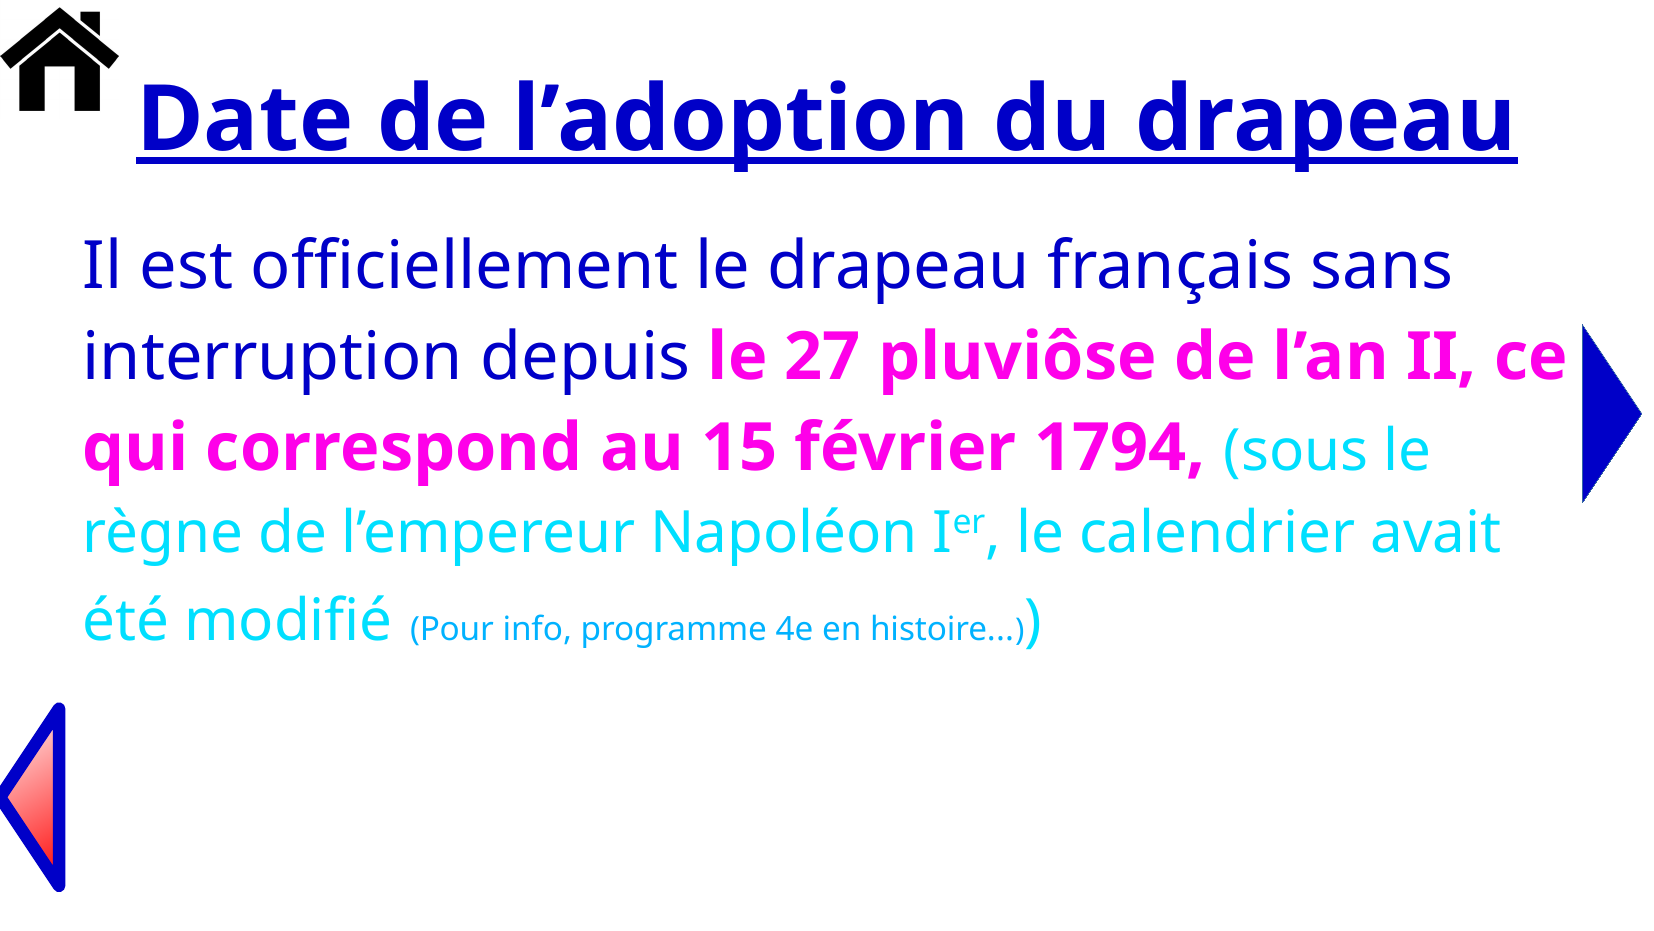

# Date de l’adoption du drapeau
Il est officiellement le drapeau français sans interruption depuis le 27 pluviôse de l’an II, ce qui correspond au 15 février 1794, (sous le règne de l’empereur Napoléon Ier, le calendrier avait été modifié (Pour info, programme 4e en histoire...))